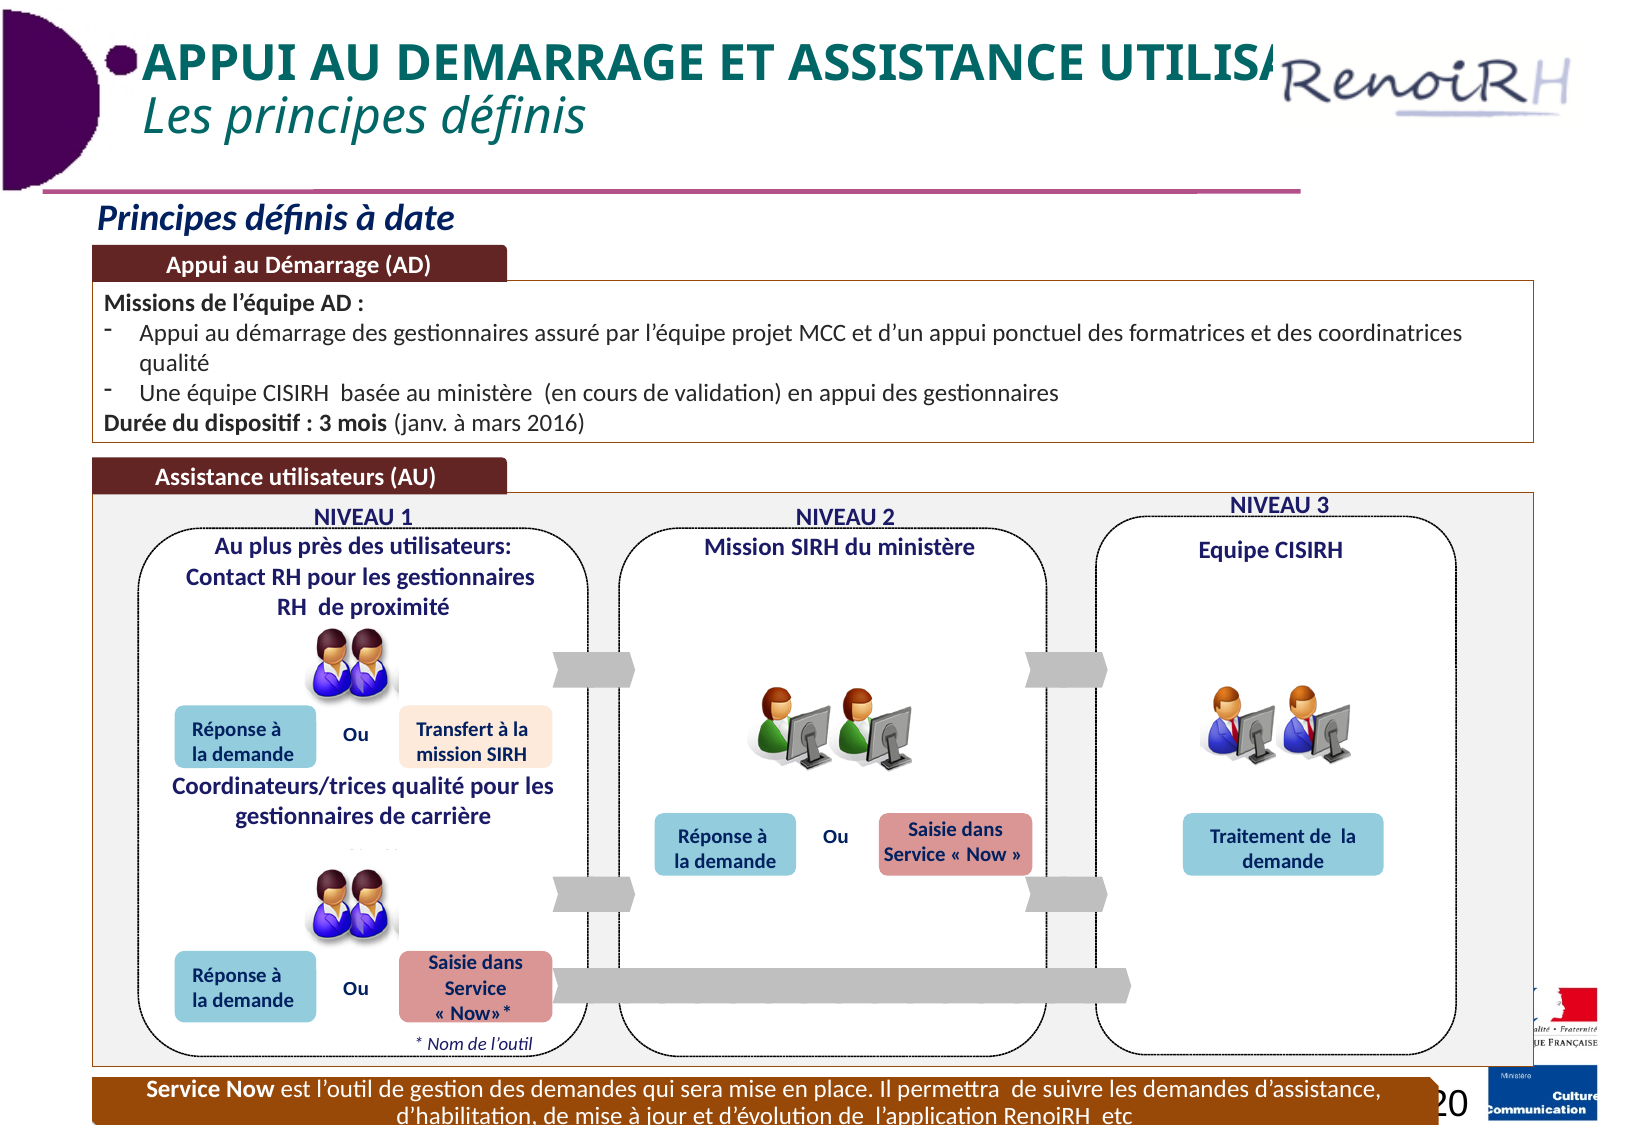

APPUI AU DEMARRAGE ET ASSISTANCE UTILISATEURS
Les principes définis
Principes définis à date
Appui au Démarrage (AD)
Missions de l’équipe AD :
Appui au démarrage des gestionnaires assuré par l’équipe projet MCC et d’un appui ponctuel des formatrices et des coordinatrices qualité
Une équipe CISIRH basée au ministère (en cours de validation) en appui des gestionnaires
Durée du dispositif : 3 mois (janv. à mars 2016)
Assistance utilisateurs (AU)
Equipe CISIRH
NIVEAU 3
NIVEAU 1
 Au plus près des utilisateurs:
Contact RH pour les gestionnaires
RH de proximité
Coordinateurs/trices qualité pour les gestionnaires de carrière
NIVEAU 2
Mission SIRH du ministère
Réponse à la demande
Transfert à la mission SIRH
Ou
Réponse à la demande
Saisie dans Service « Now »
Traitement de la demande
Ou
Réponse à la demande
Saisie dans Service « Now»*
Ou
* Nom de l’outil
Service Now est l’outil de gestion des demandes qui sera mise en place. Il permettra de suivre les demandes d’assistance, d’habilitation, de mise à jour et d’évolution de l’application RenoiRH etc